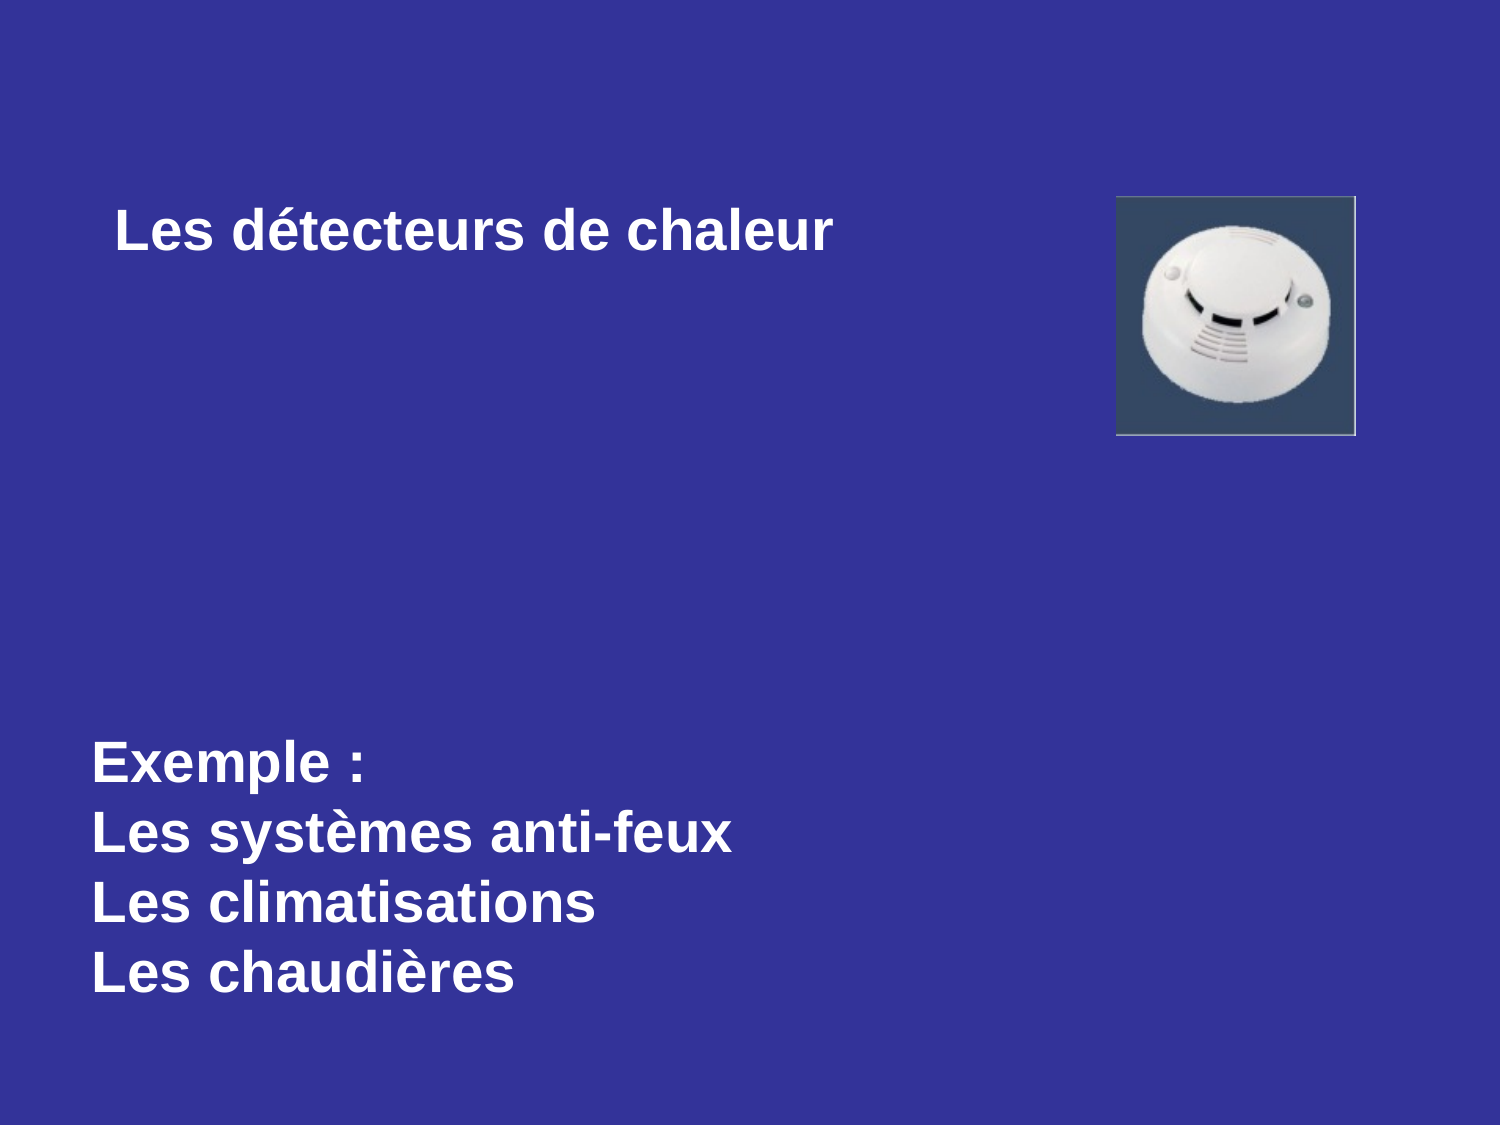

Les détecteurs de chaleur
Exemple :
Les systèmes anti-feux
Les climatisations
Les chaudières